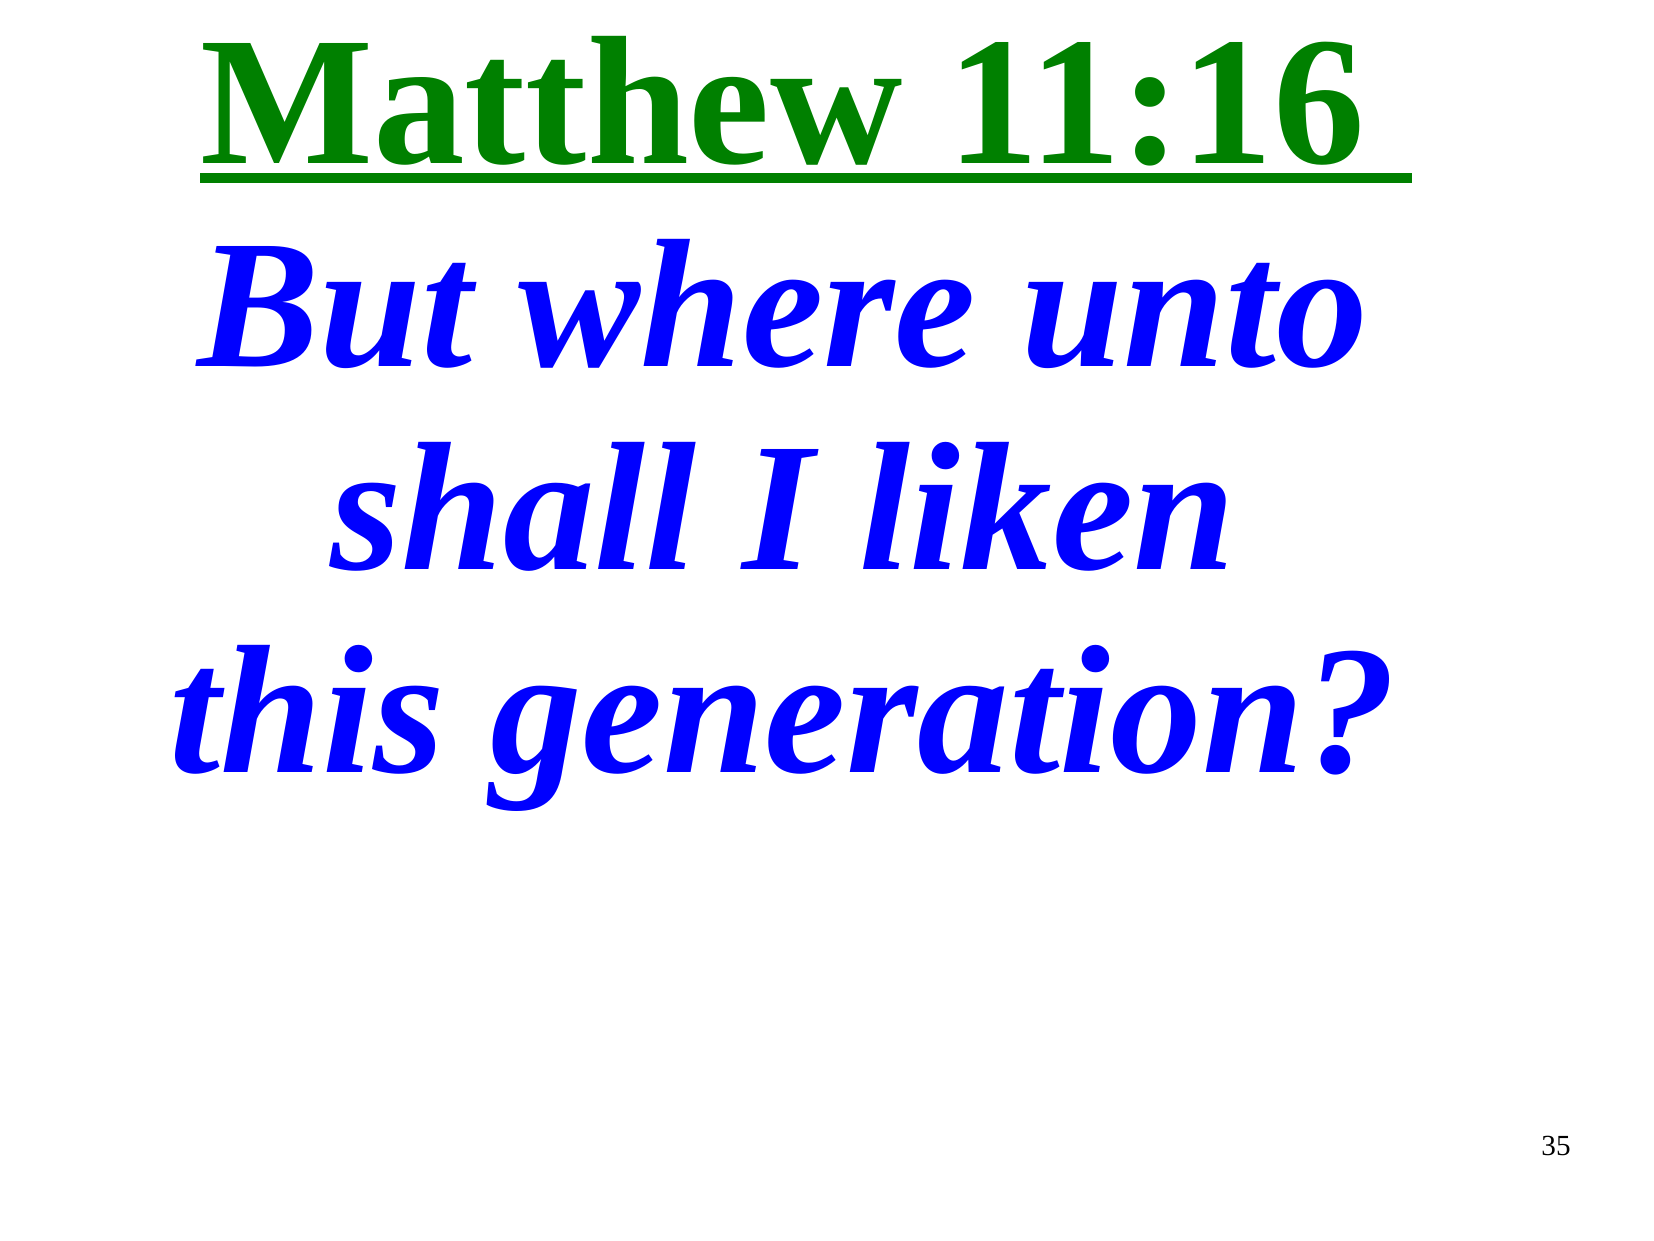

# Matthew 11:16 But where unto shall I liken this generation?
35